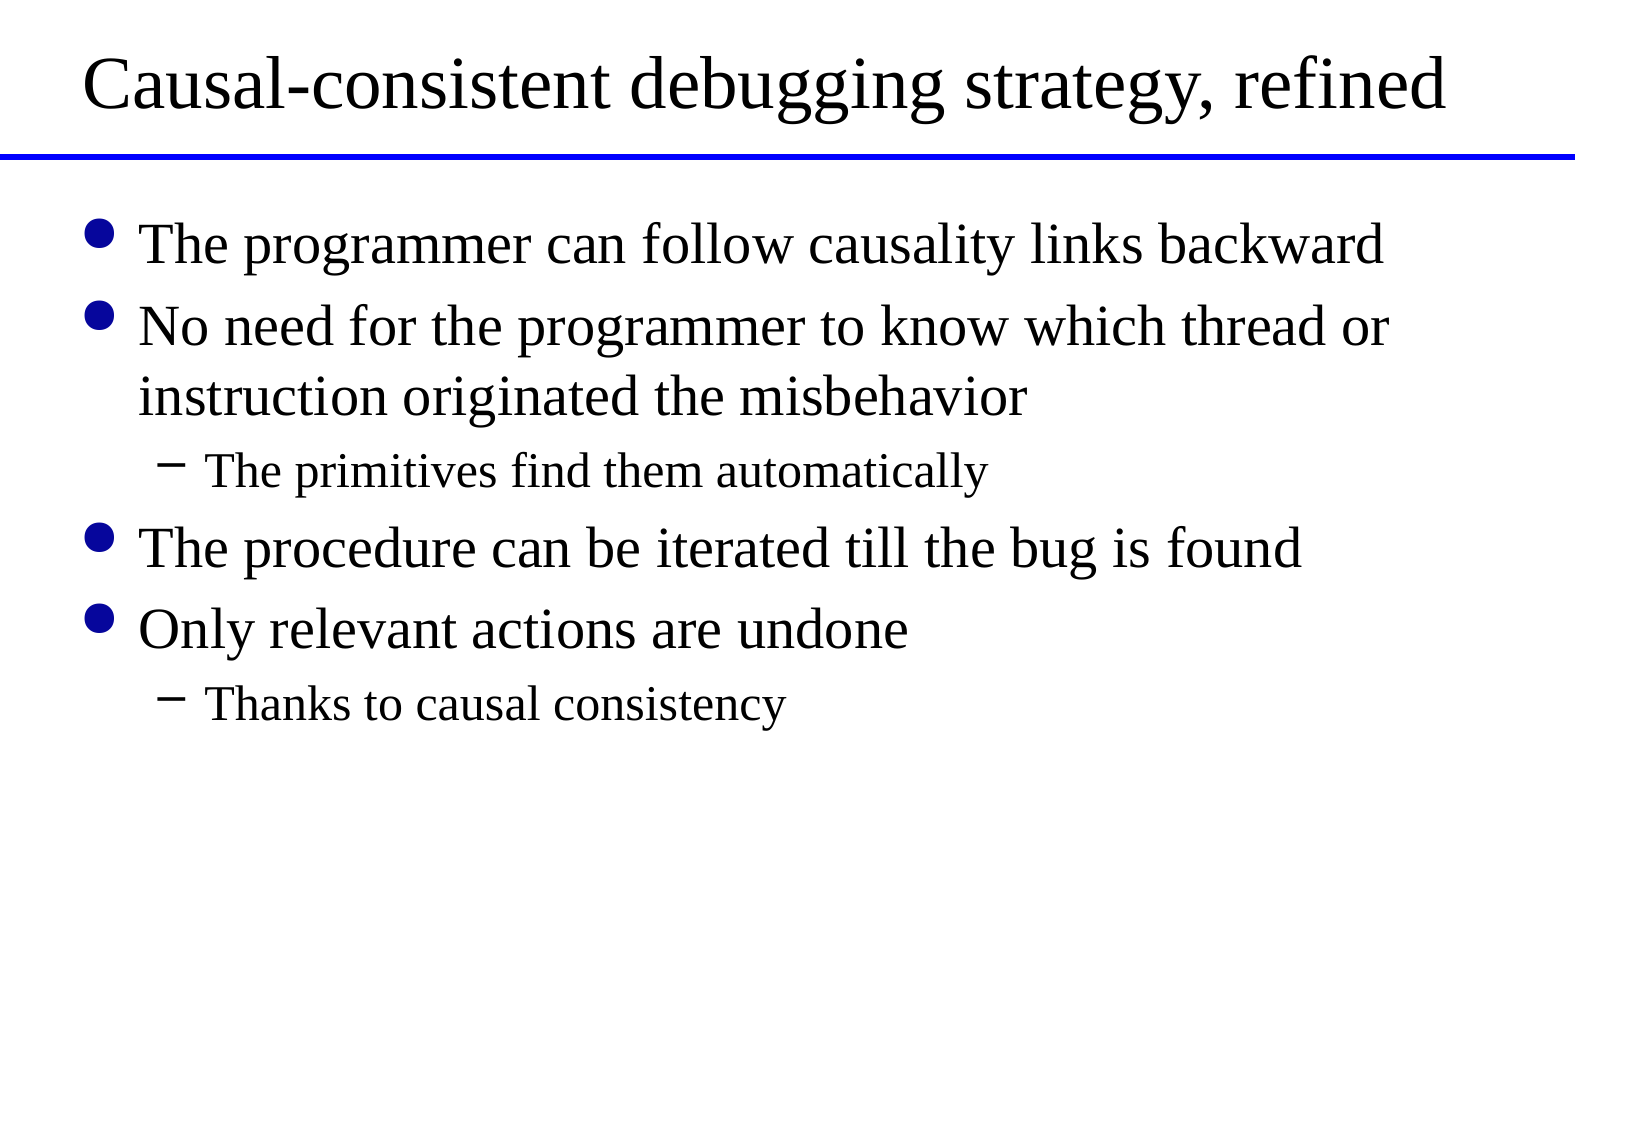

# Causal-consistent debugging strategy, refined
The programmer can follow causality links backward
No need for the programmer to know which thread or instruction originated the misbehavior
The primitives find them automatically
The procedure can be iterated till the bug is found
Only relevant actions are undone
Thanks to causal consistency